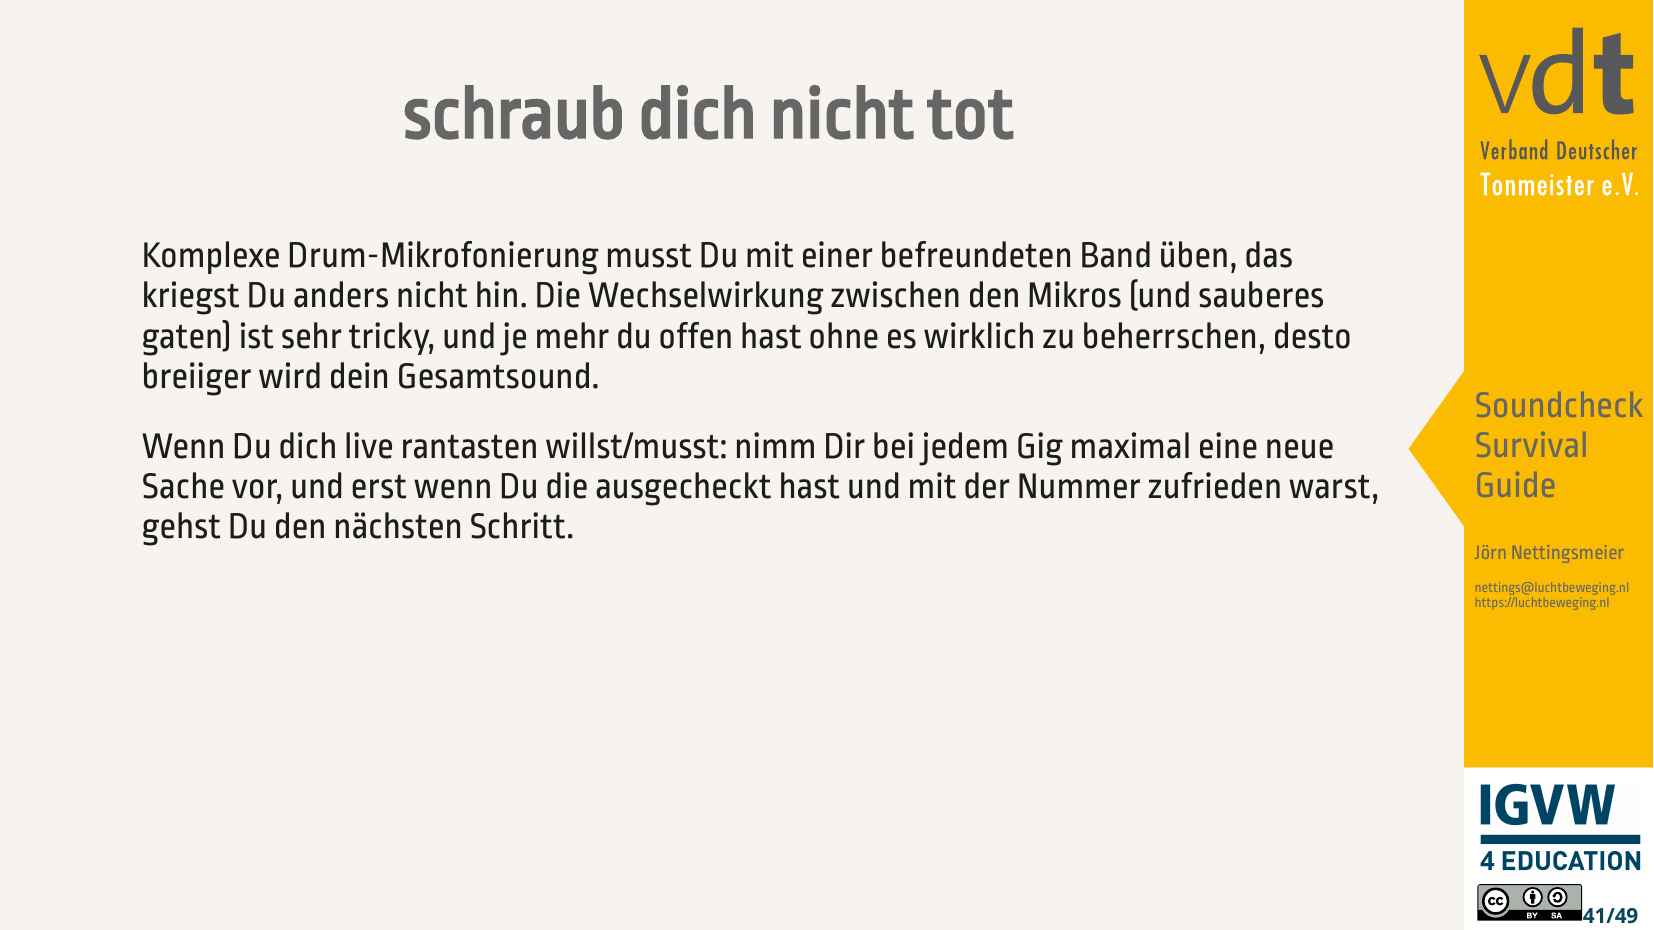

# schraub dich nicht tot
Komplexe Drum-Mikrofonierung musst Du mit einer befreundeten Band üben, das kriegst Du anders nicht hin. Die Wechselwirkung zwischen den Mikros (und sauberes gaten) ist sehr tricky, und je mehr du offen hast ohne es wirklich zu beherrschen, desto breiiger wird dein Gesamtsound.
Wenn Du dich live rantasten willst/musst: nimm Dir bei jedem Gig maximal eine neue Sache vor, und erst wenn Du die ausgecheckt hast und mit der Nummer zufrieden warst, gehst Du den nächsten Schritt.